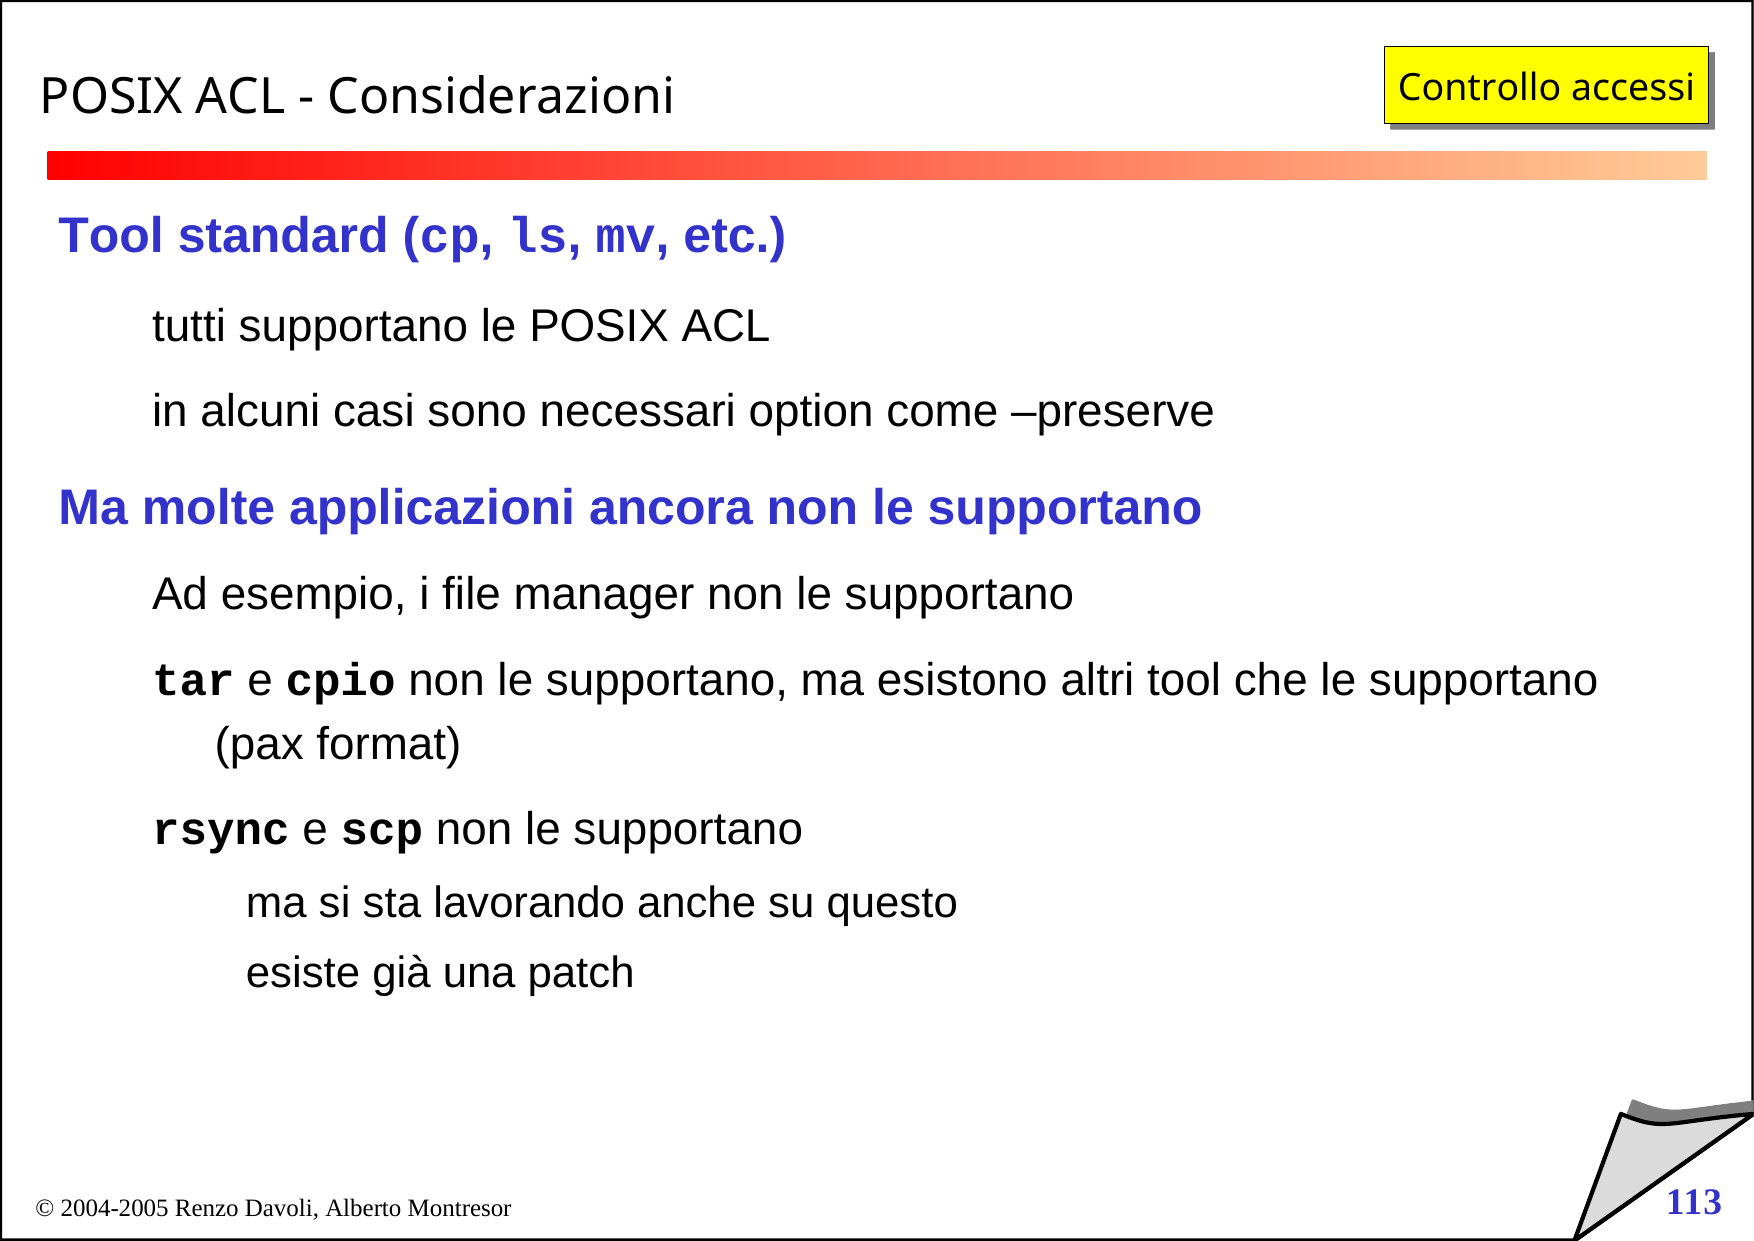

Controllo accessi
# POSIX ACL - Considerazioni
Tool standard (cp, ls, mv, etc.)
tutti supportano le POSIX ACL
in alcuni casi sono necessari option come –preserve
Ma molte applicazioni ancora non le supportano
Ad esempio, i file manager non le supportano
tar e cpio non le supportano, ma esistono altri tool che le supportano (pax format)
rsync e scp non le supportano
ma si sta lavorando anche su questo
esiste già una patch